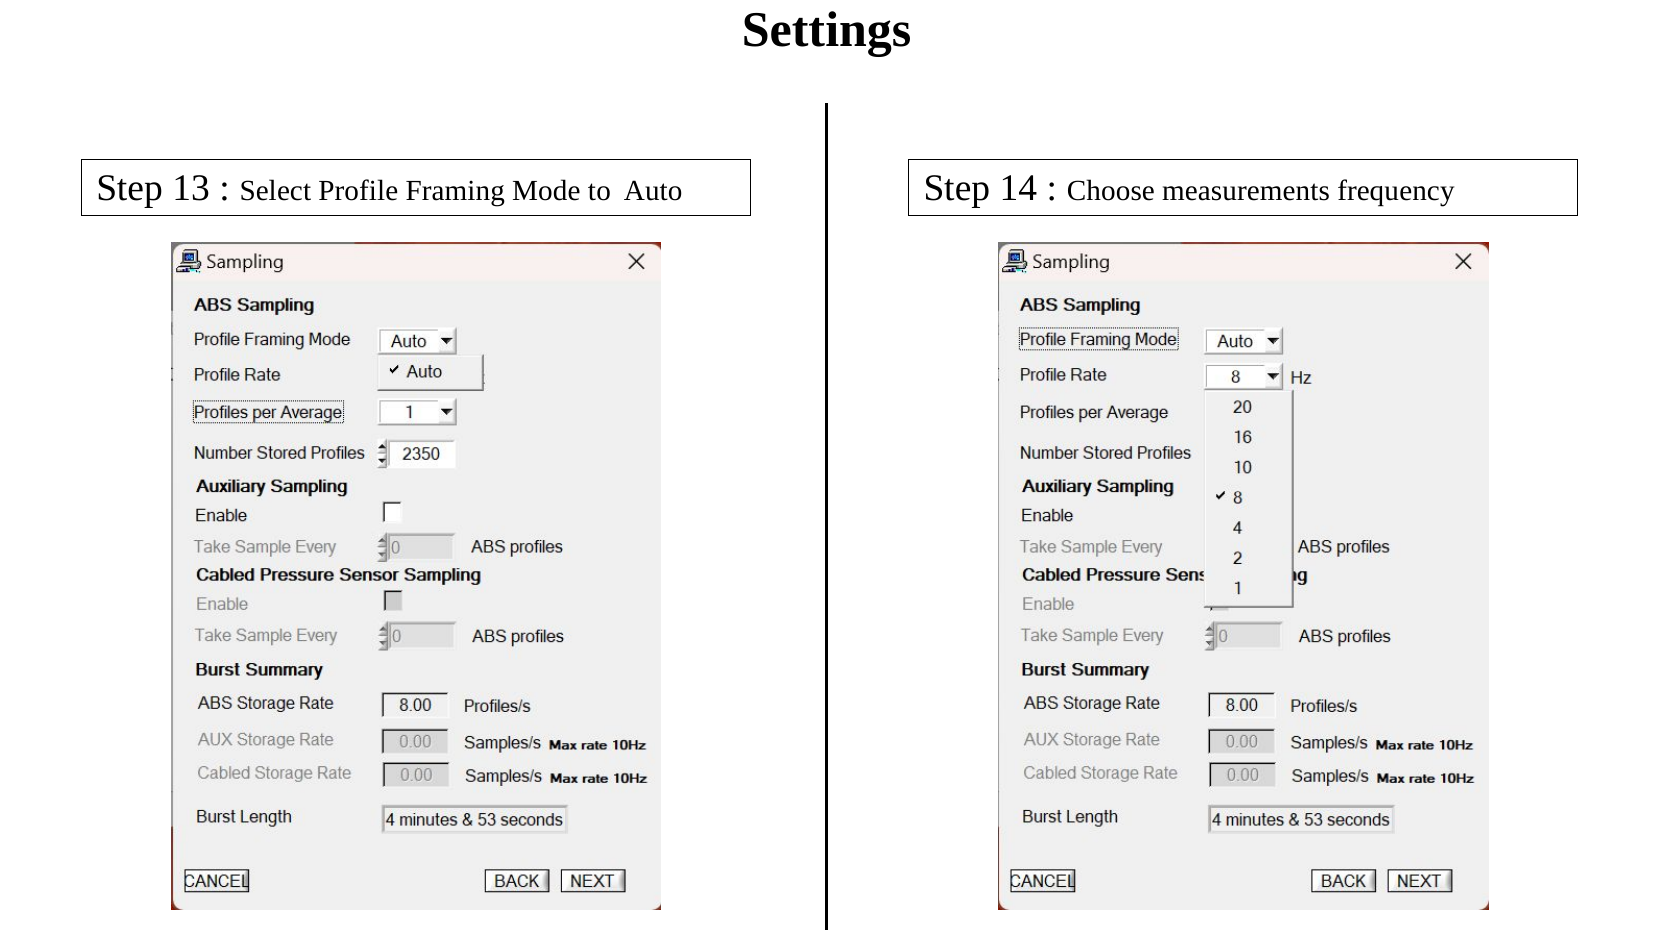

Settings
Step 13 : Select Profile Framing Mode to Auto
Step 14 : Choose measurements frequency